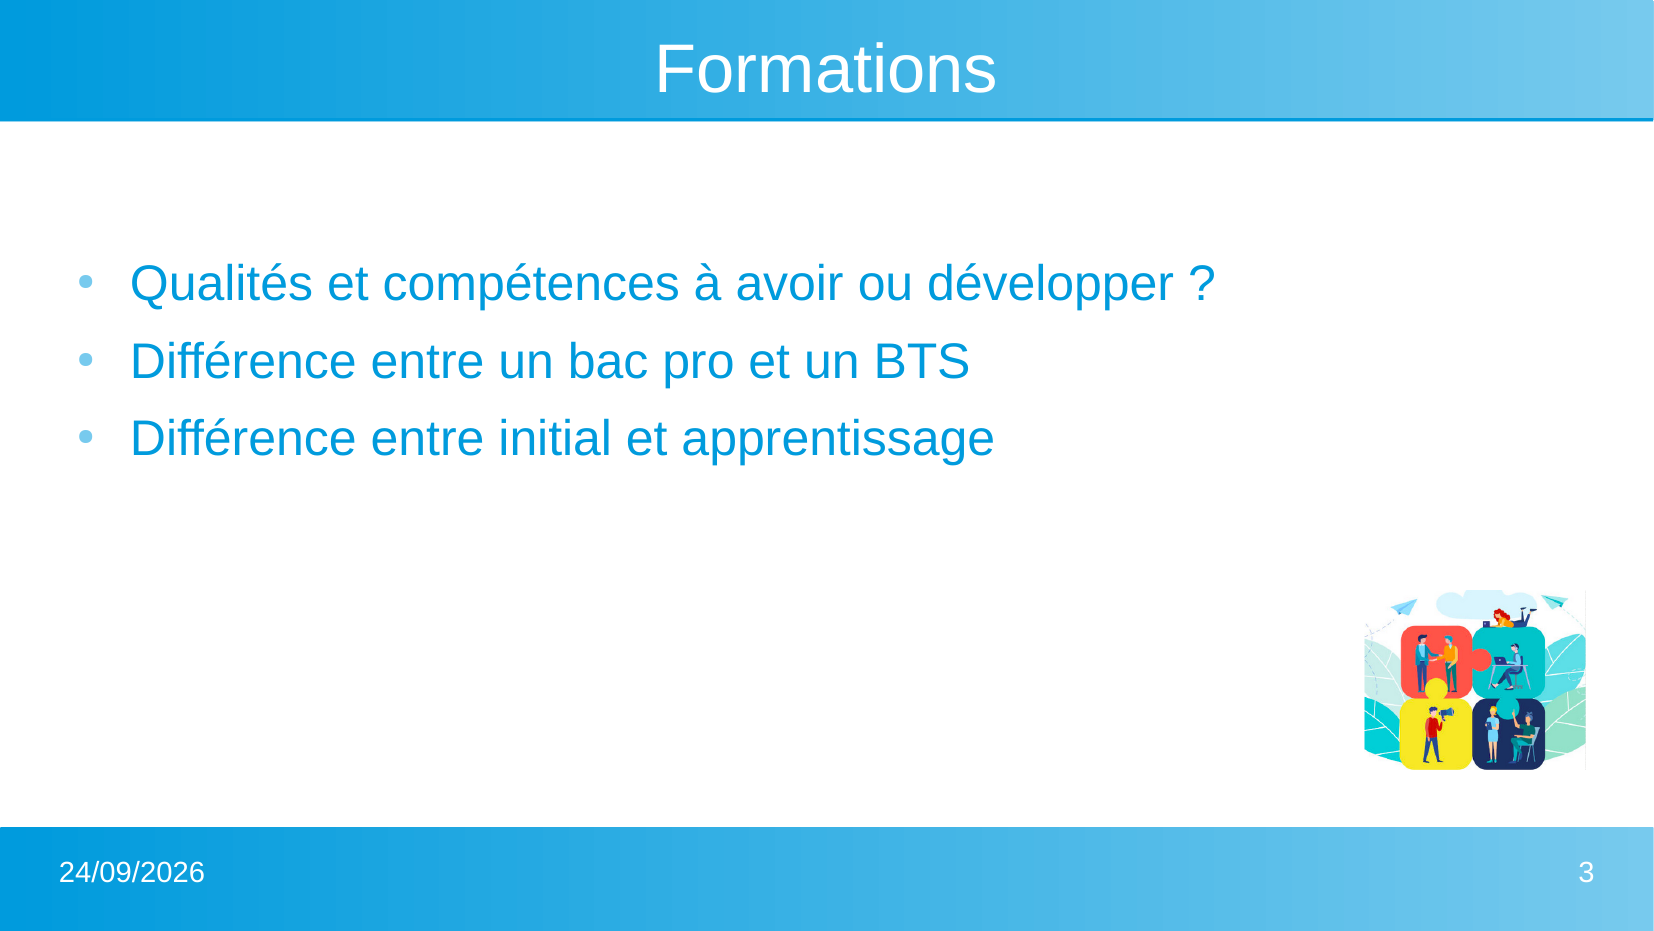

# Formations
Qualités et compétences à avoir ou développer ?
Différence entre un bac pro et un BTS
Différence entre initial et apprentissage
3